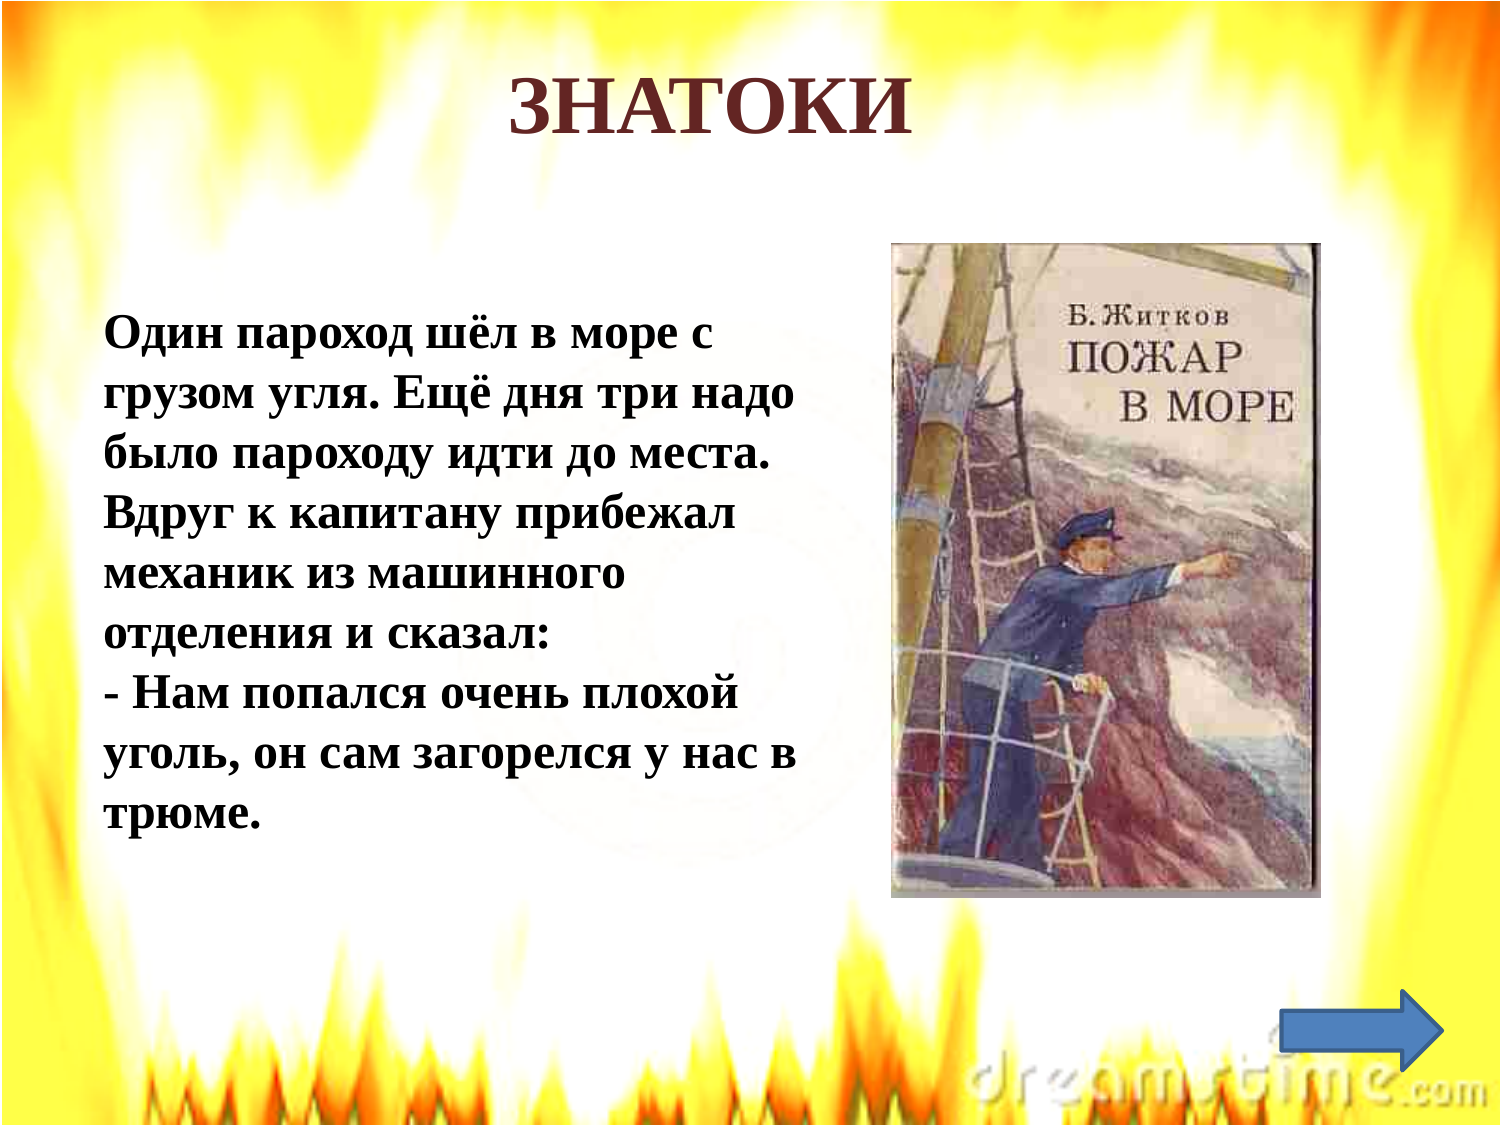

ЗНАТОКИ
Один пароход шёл в море с грузом угля. Ещё дня три надо было пароходу идти до места. Вдруг к капитану прибежал механик из машинного отделения и сказал:
- Нам попался очень плохой уголь, он сам загорелся у нас в трюме.